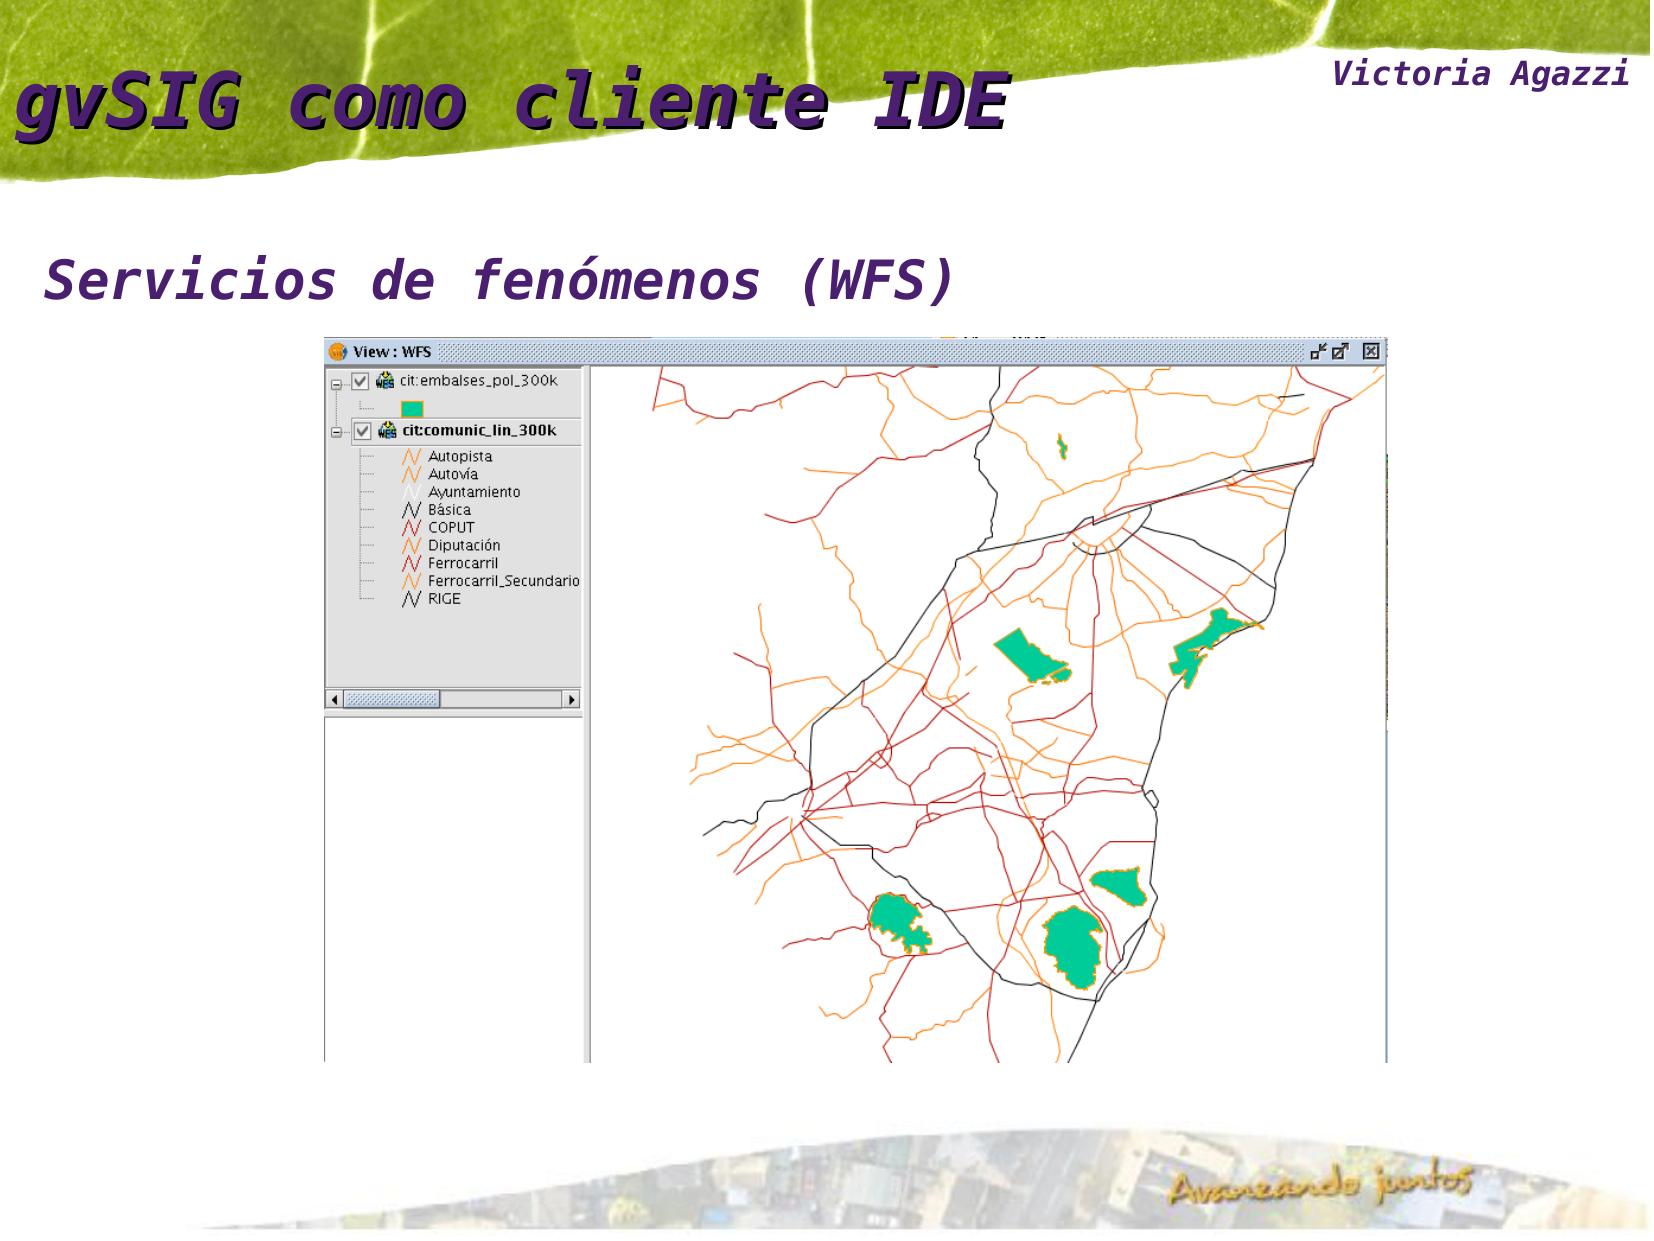

gvSIG como cliente IDE
Victoria Agazzi
Servicios de fenómenos (WFS)